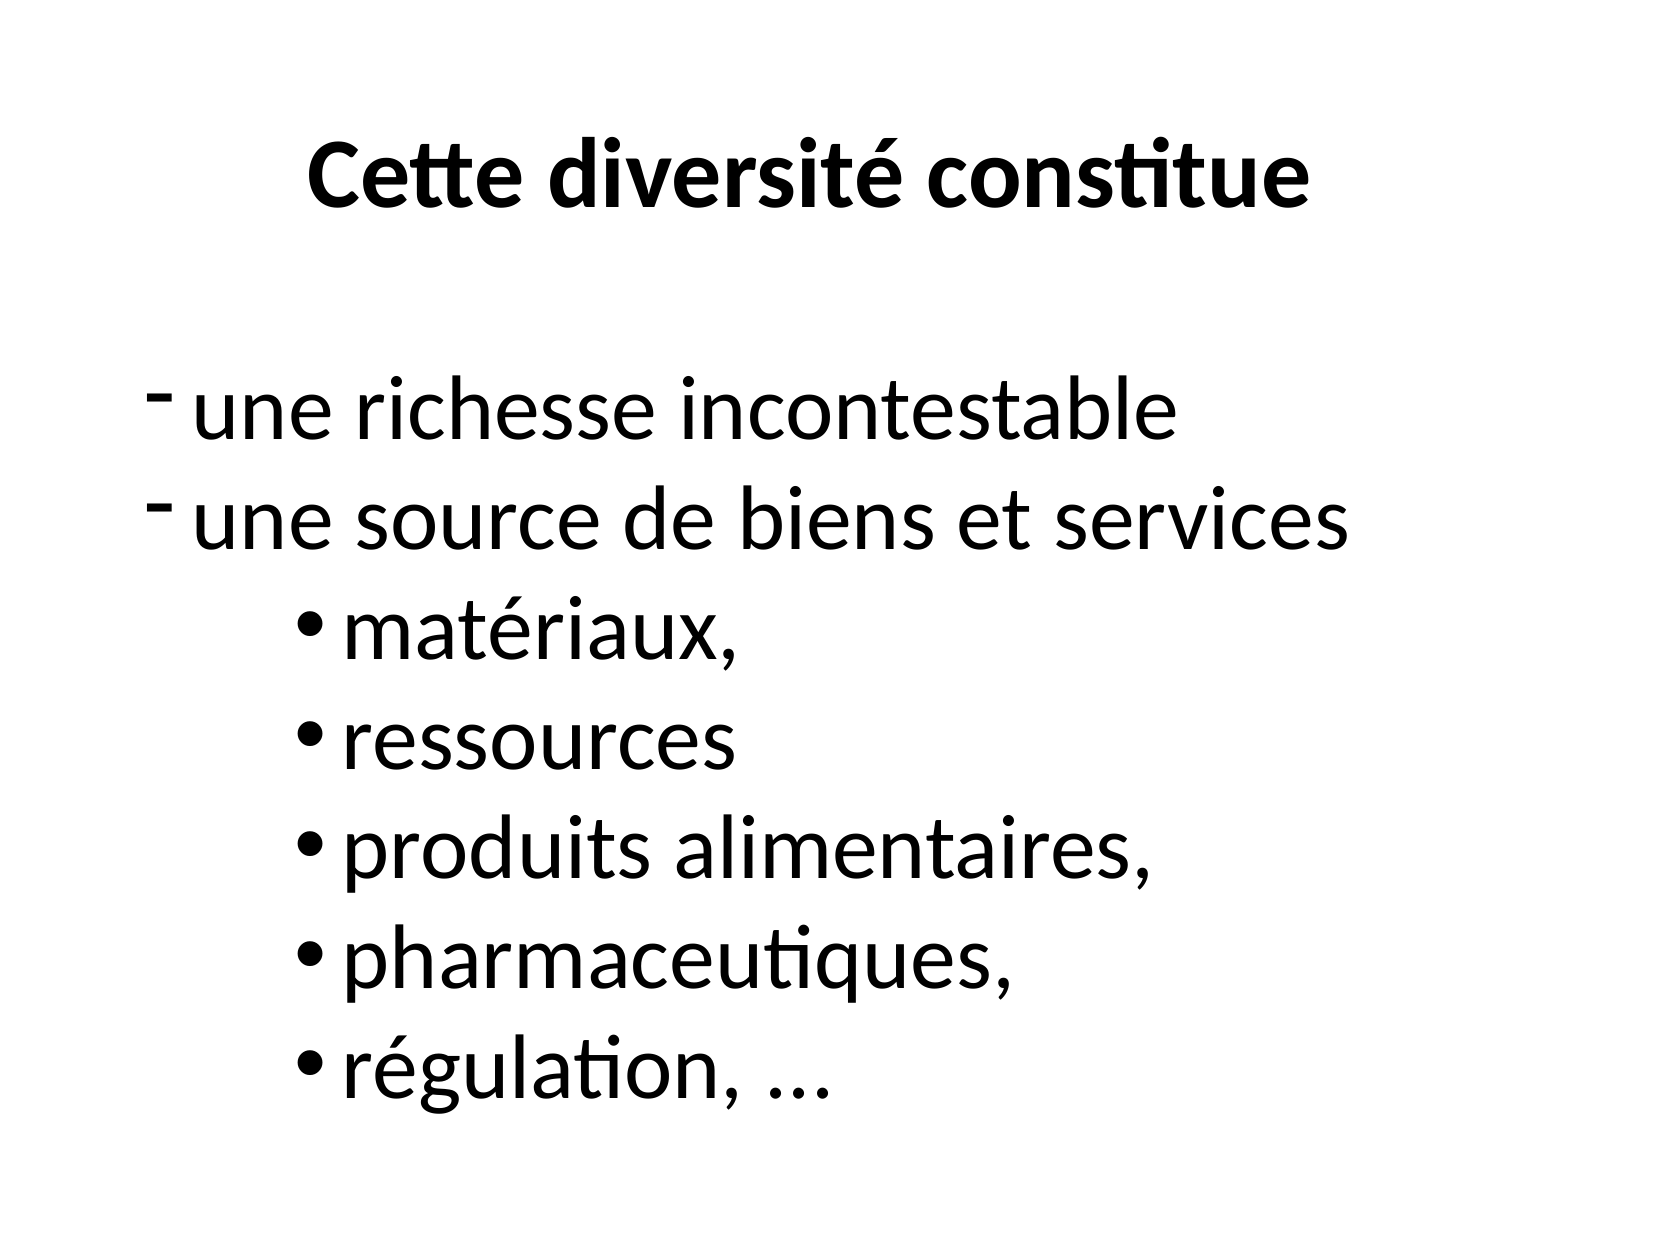

Cette diversité constitue
une richesse incontestable
une source de biens et services
matériaux,
ressources
produits alimentaires,
pharmaceutiques,
régulation, ...